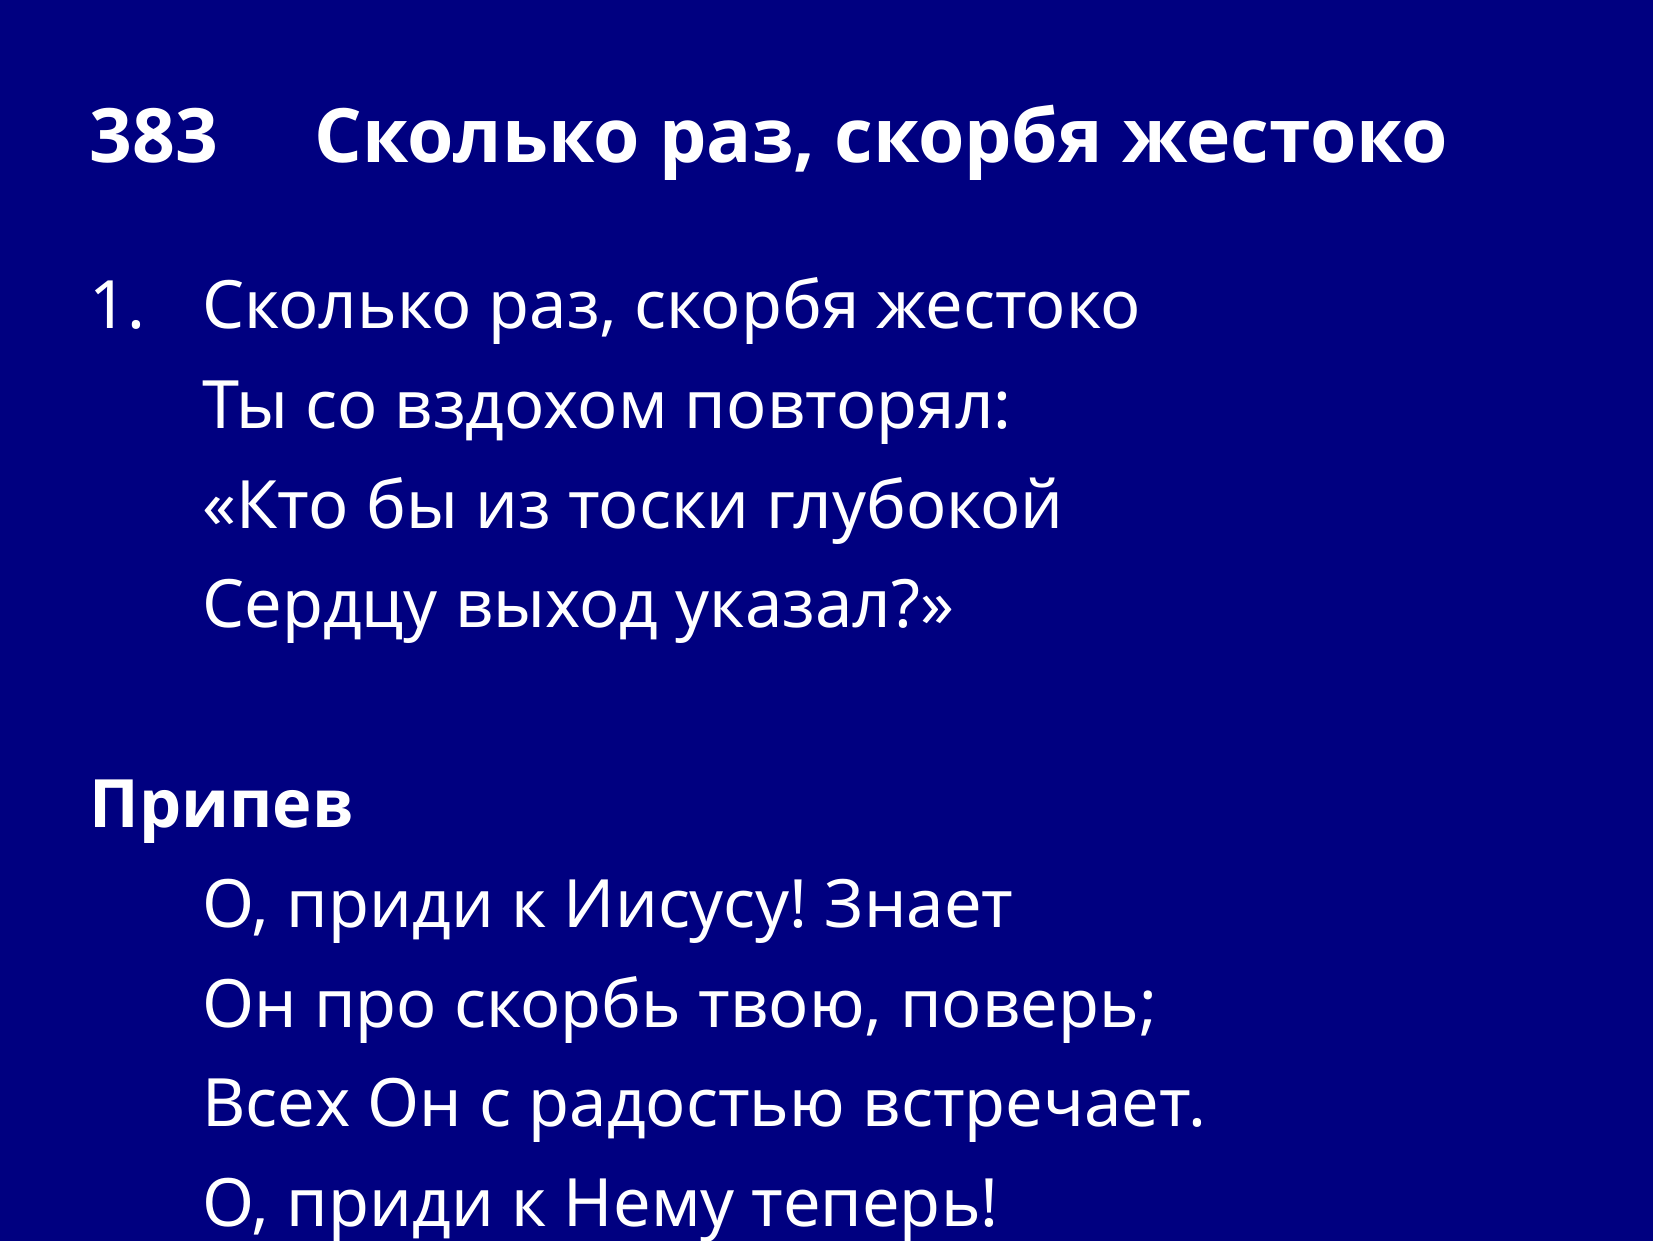

383	Сколько раз, скорбя жестоко
1.	Сколько раз, скорбя жестоко
	Ты со вздохом повторял:
	«Кто бы из тоски глубокой
	Сердцу выход указал?»
Припев
	О, приди к Иисусу! Знает
	Он про скорбь твою, поверь;
	Всех Он с радостью встречает.
	О, приди к Нему теперь!